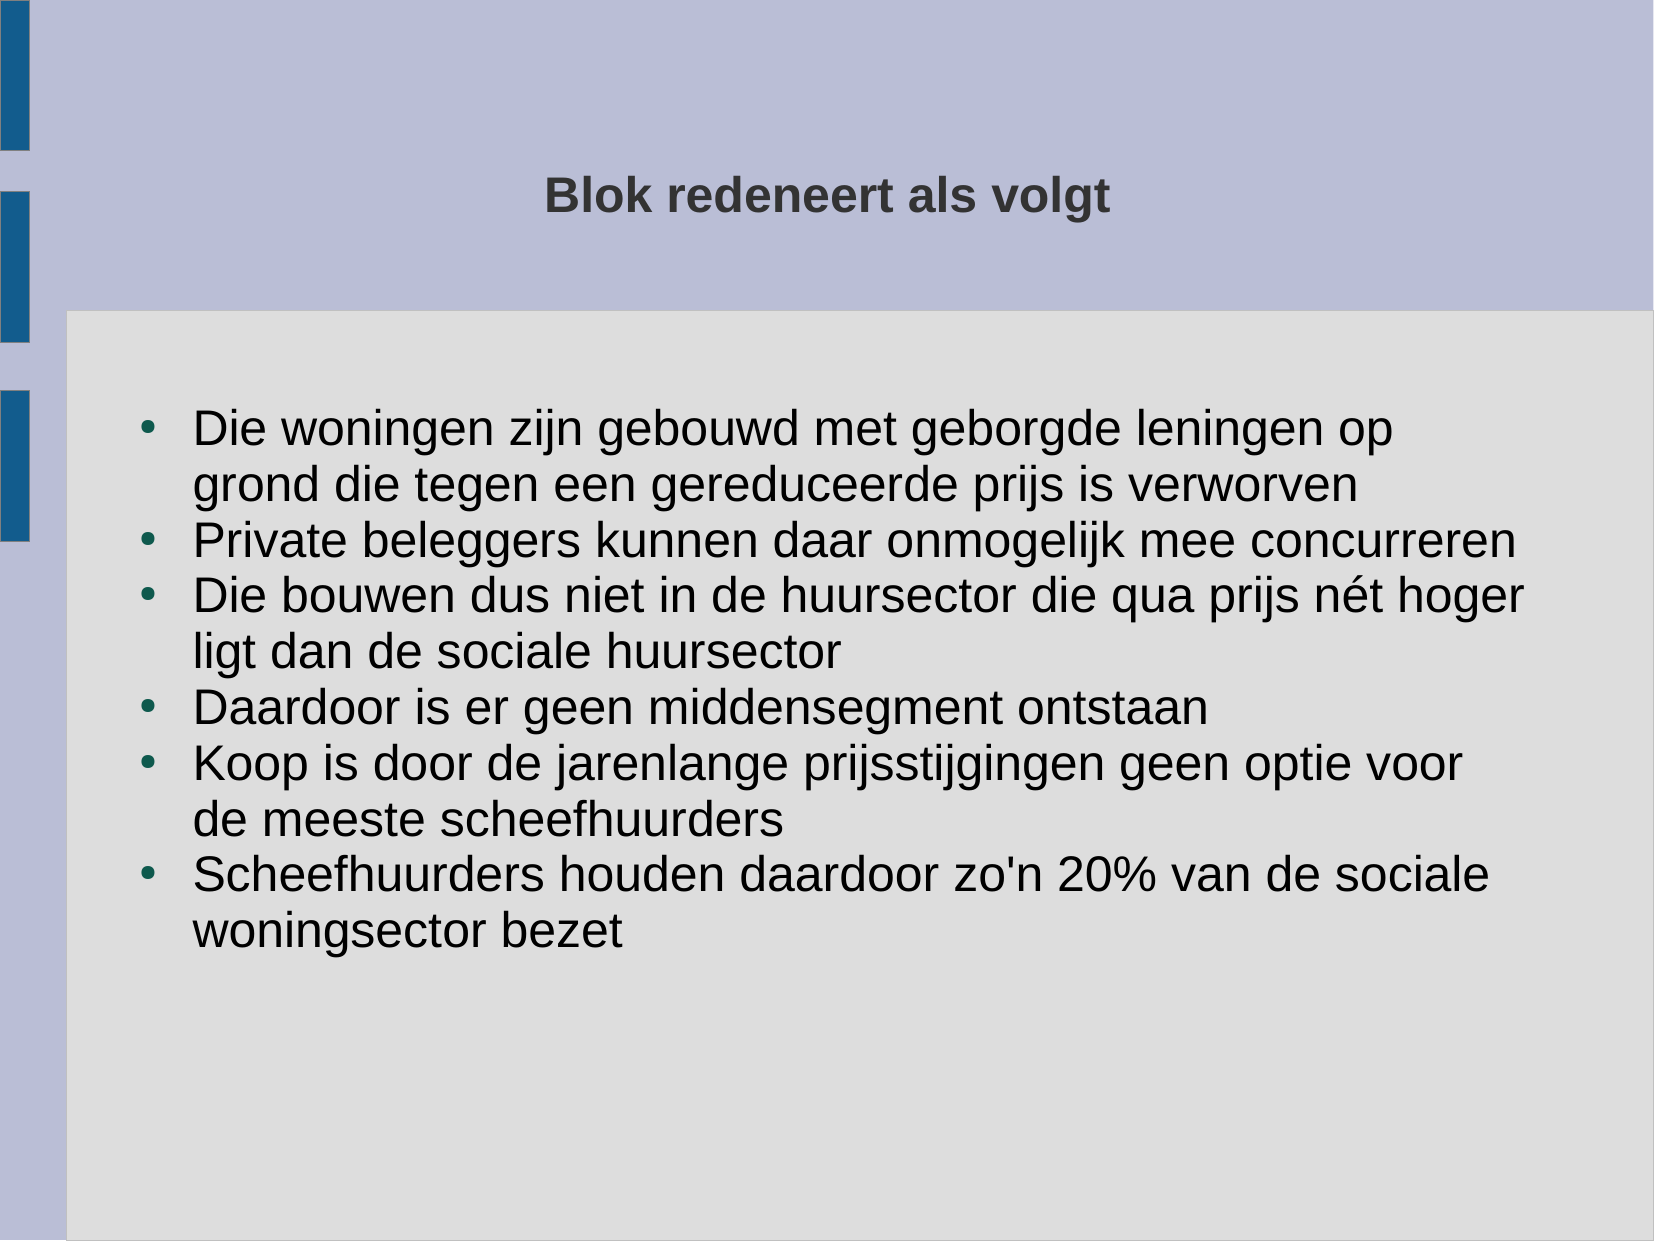

# Blok redeneert als volgt
Die woningen zijn gebouwd met geborgde leningen op grond die tegen een gereduceerde prijs is verworven
Private beleggers kunnen daar onmogelijk mee concurreren
Die bouwen dus niet in de huursector die qua prijs nét hoger ligt dan de sociale huursector
Daardoor is er geen middensegment ontstaan
Koop is door de jarenlange prijsstijgingen geen optie voor de meeste scheefhuurders
Scheefhuurders houden daardoor zo'n 20% van de sociale woningsector bezet